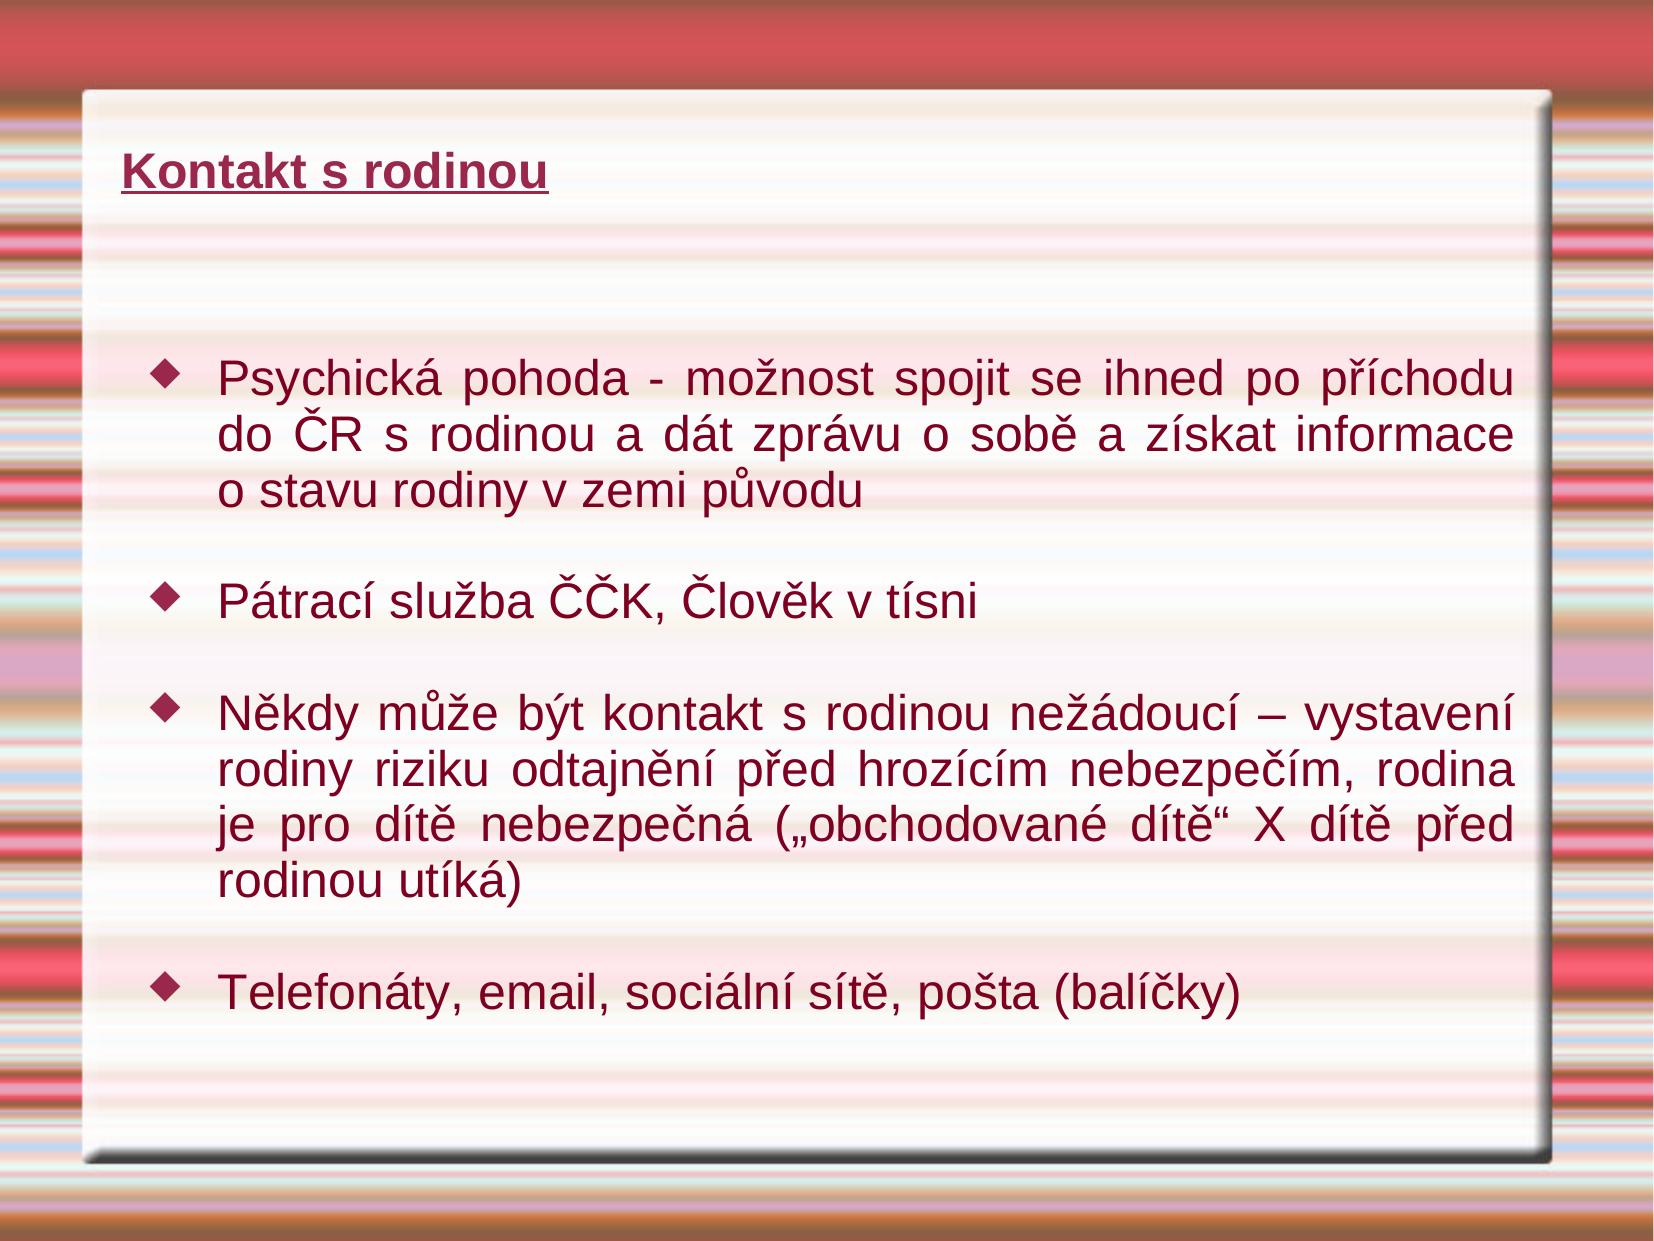

# Kontakt s rodinou
Psychická pohoda - možnost spojit se ihned po příchodu do ČR s rodinou a dát zprávu o sobě a získat informace o stavu rodiny v zemi původu
Pátrací služba ČČK, Člověk v tísni
Někdy může být kontakt s rodinou nežádoucí – vystavení rodiny riziku odtajnění před hrozícím nebezpečím, rodina je pro dítě nebezpečná („obchodované dítě“ X dítě před rodinou utíká)
Telefonáty, email, sociální sítě, pošta (balíčky)